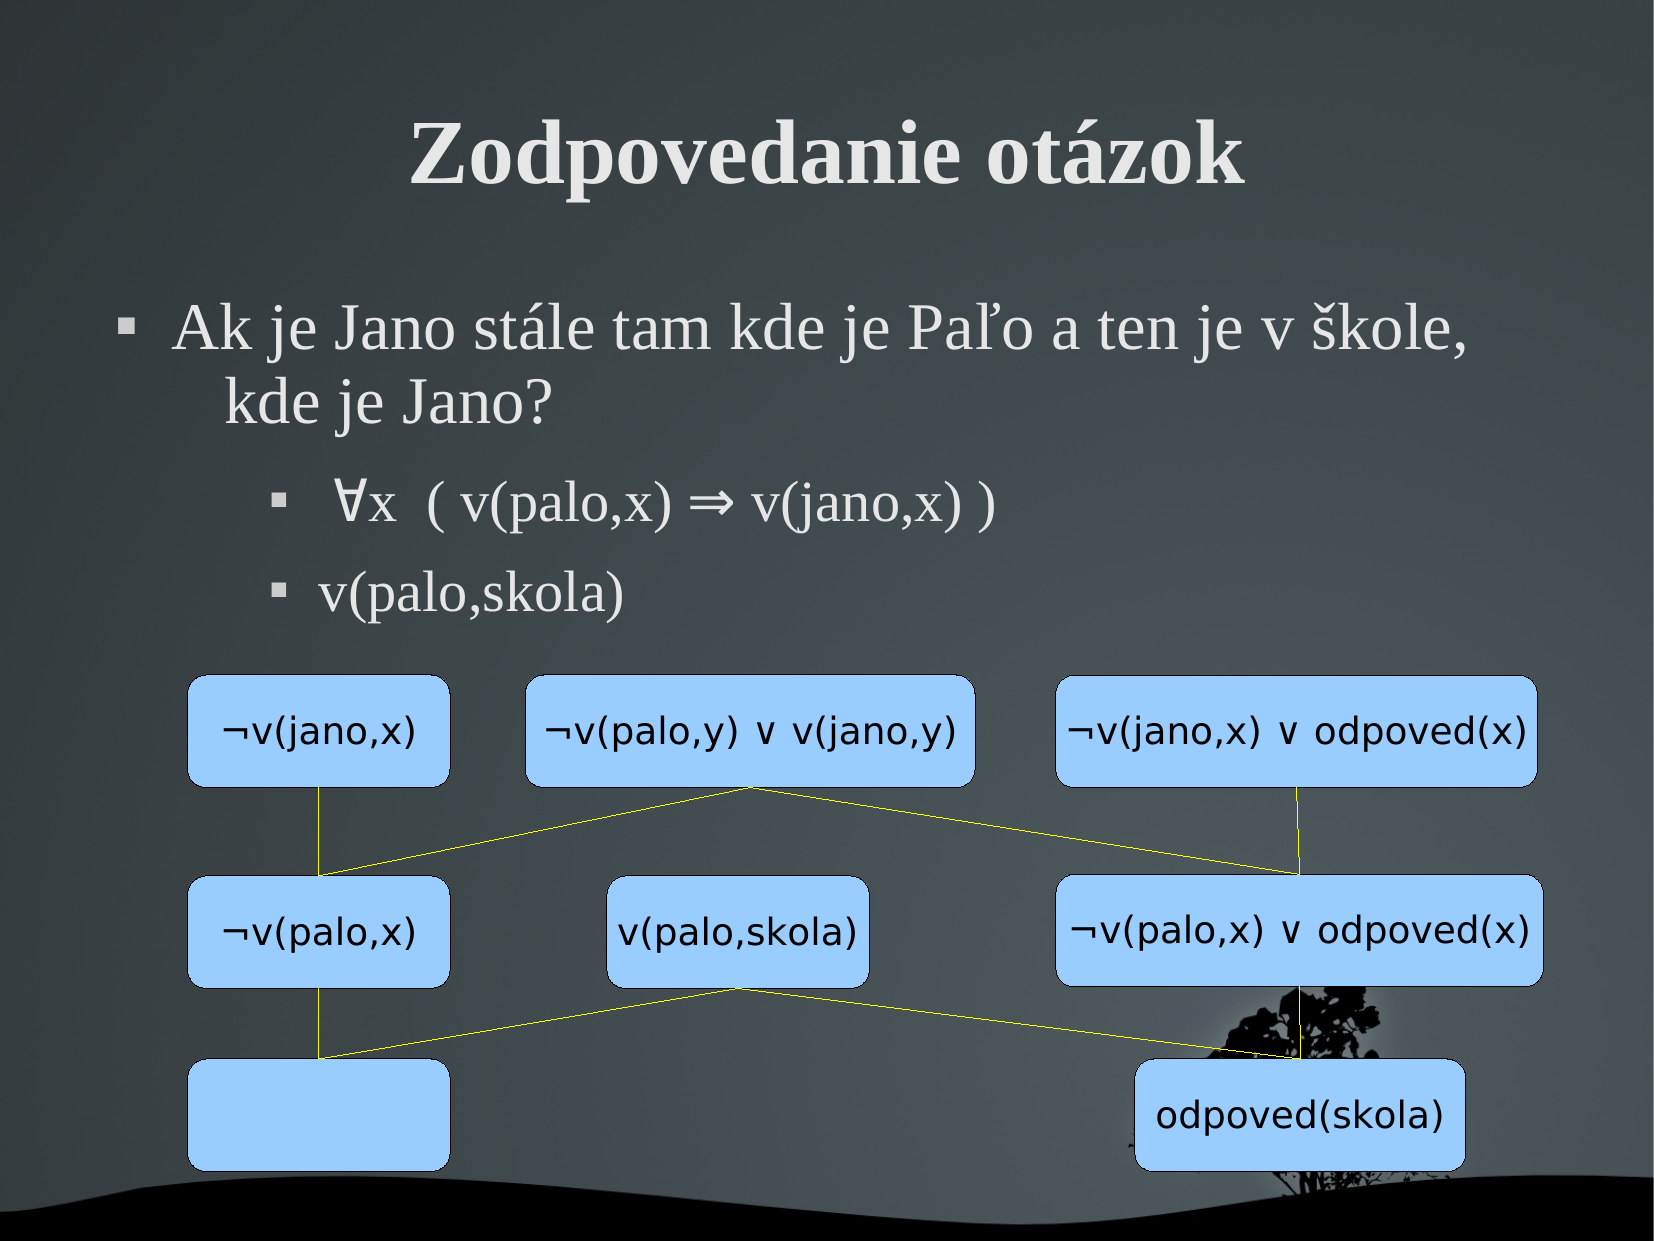

# Zodpovedanie otázok
Ak je Jano stále tam kde je Paľo a ten je v škole, kde je Jano?
 ∀x ( v(palo,x) ⇒ v(jano,x) )
v(palo,skola)
¬v(jano,x)
¬v(palo,y) ∨ v(jano,y)
¬v(jano,x) ∨ odpoved(x)
¬v(palo,x) ∨ odpoved(x)
¬v(palo,x)
v(palo,skola)
odpoved(skola)